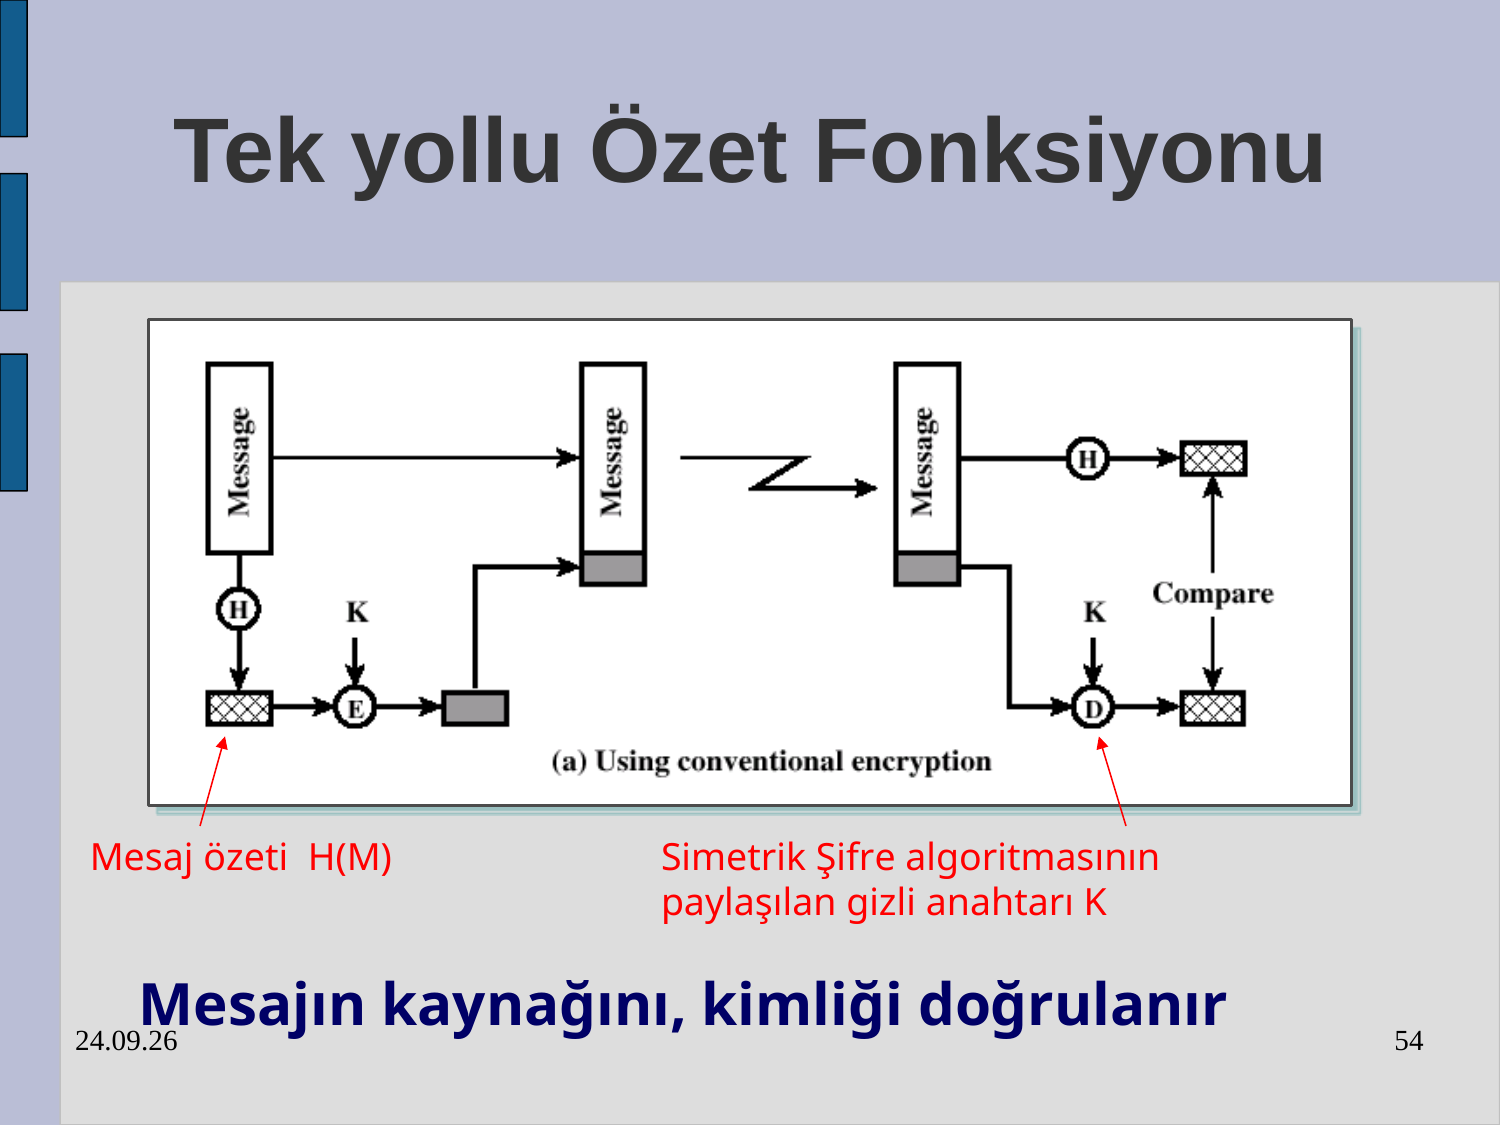

# Tek yollu Özet Fonksiyonu
Mesaj özeti H(M)
Simetrik Şifre algoritmasının paylaşılan gizli anahtarı K
Mesajın kaynağını, kimliği doğrulanır
54